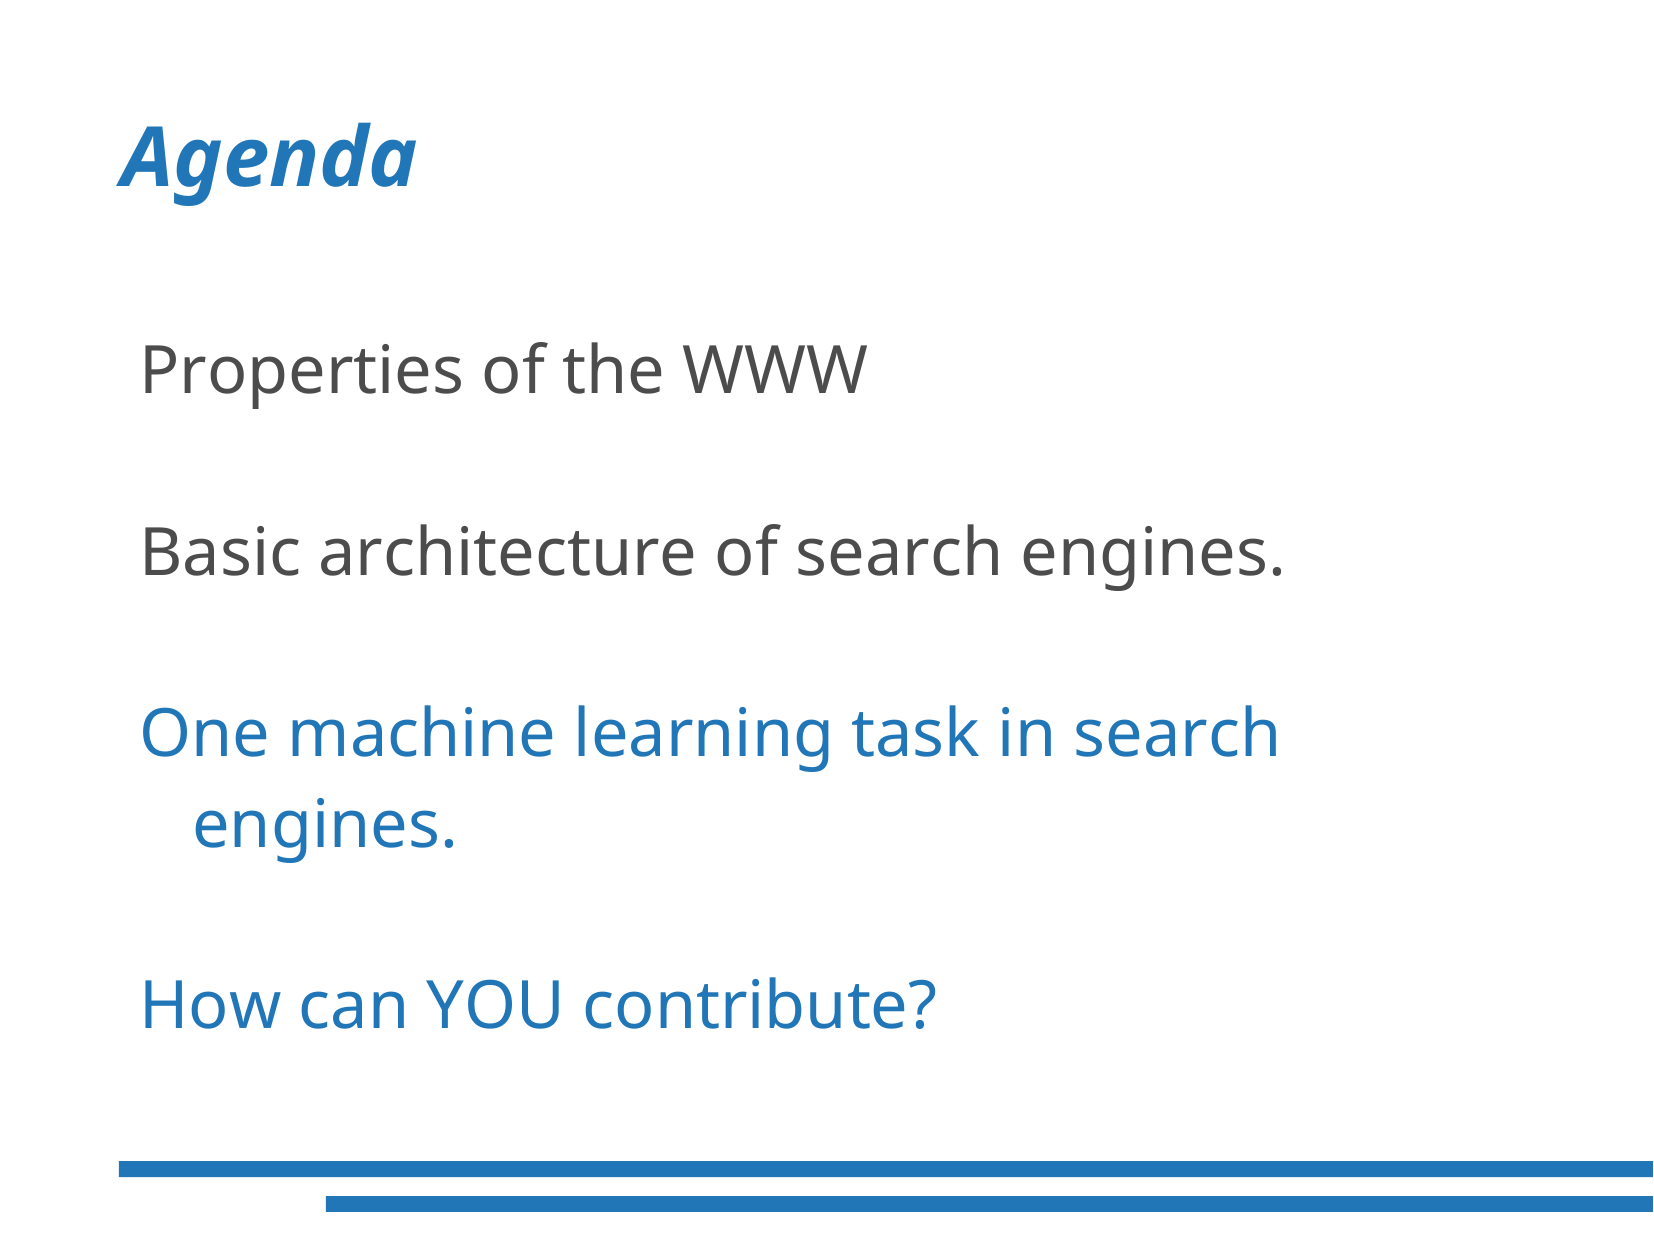

# Agenda
Properties of the WWW
Basic architecture of search engines.
One machine learning task in search engines.
How can YOU contribute?